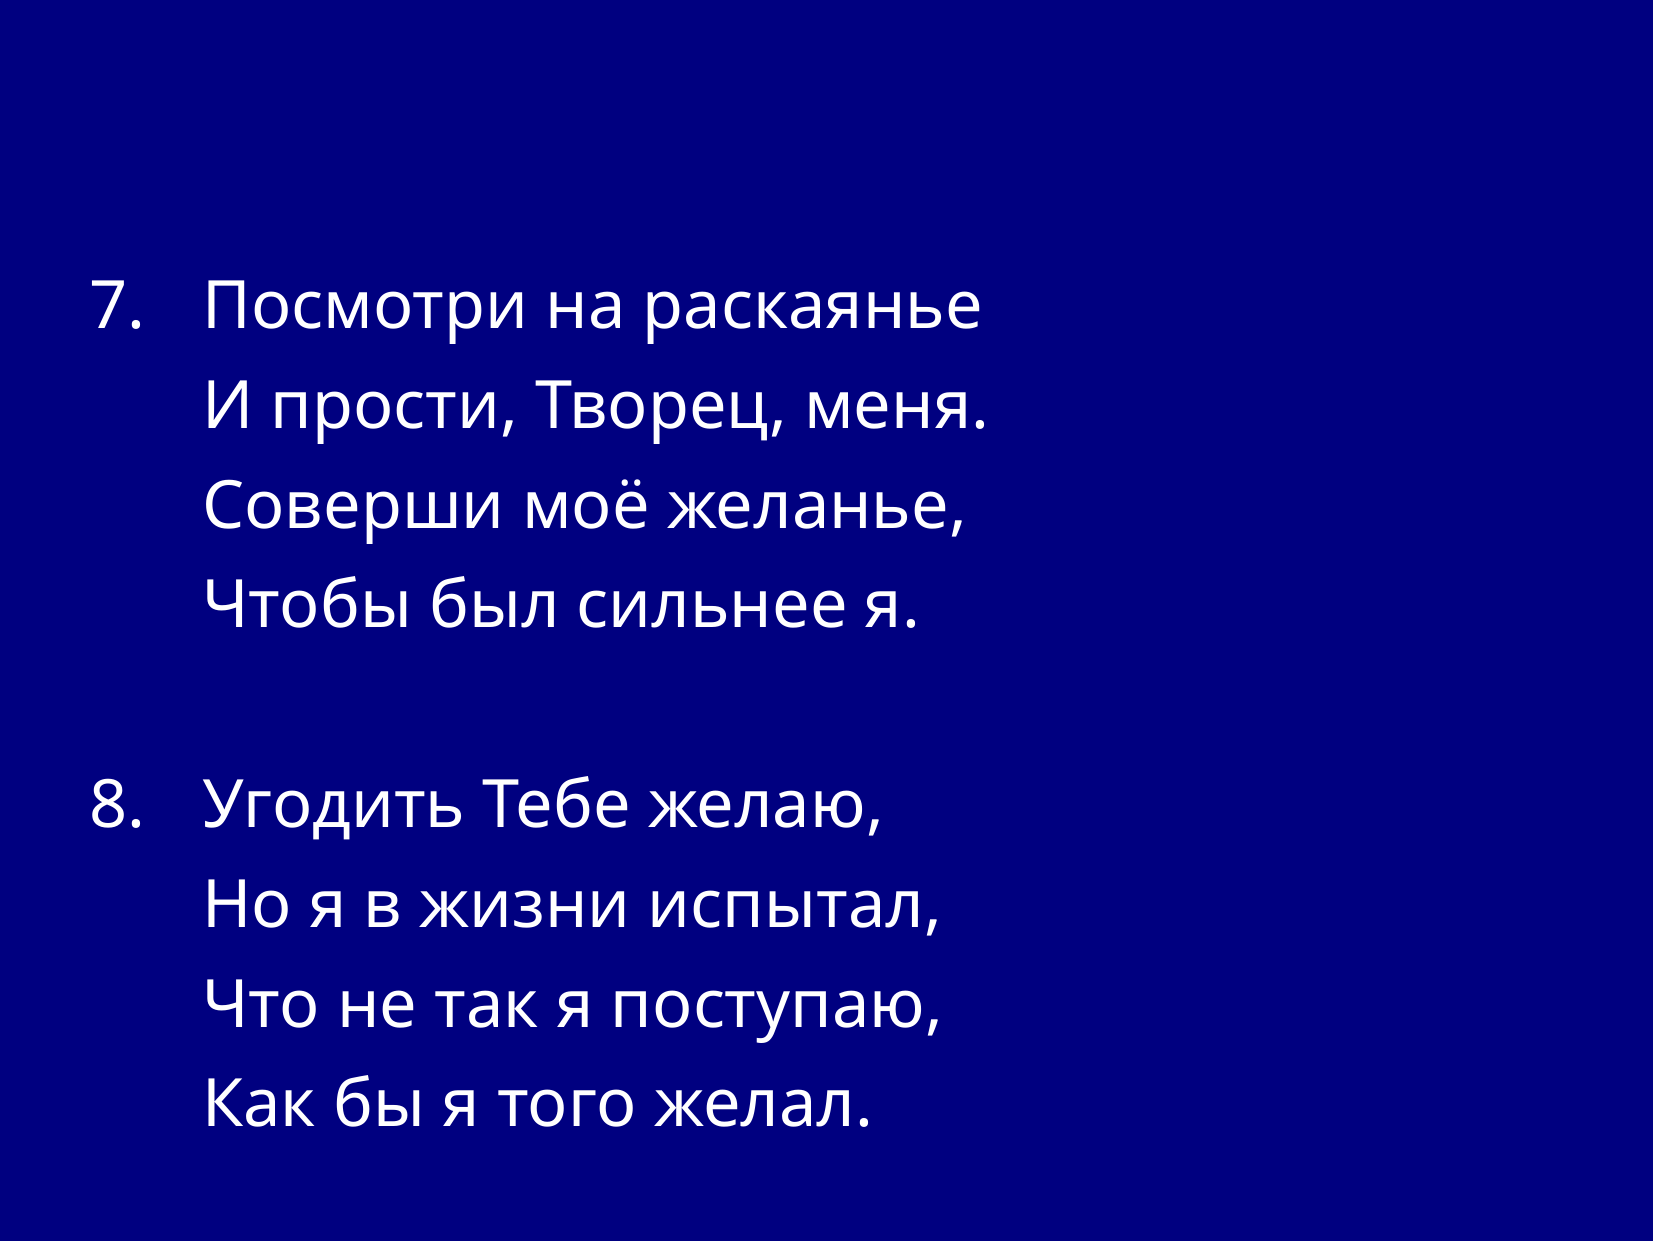

7.	Посмотри на раскаянье
	И прости, Творец, меня.
	Соверши моё желанье,
	Чтобы был сильнее я.
8.	Угодить Тебе желаю,
	Но я в жизни испытал,
	Что не так я поступаю,
	Как бы я того желал.